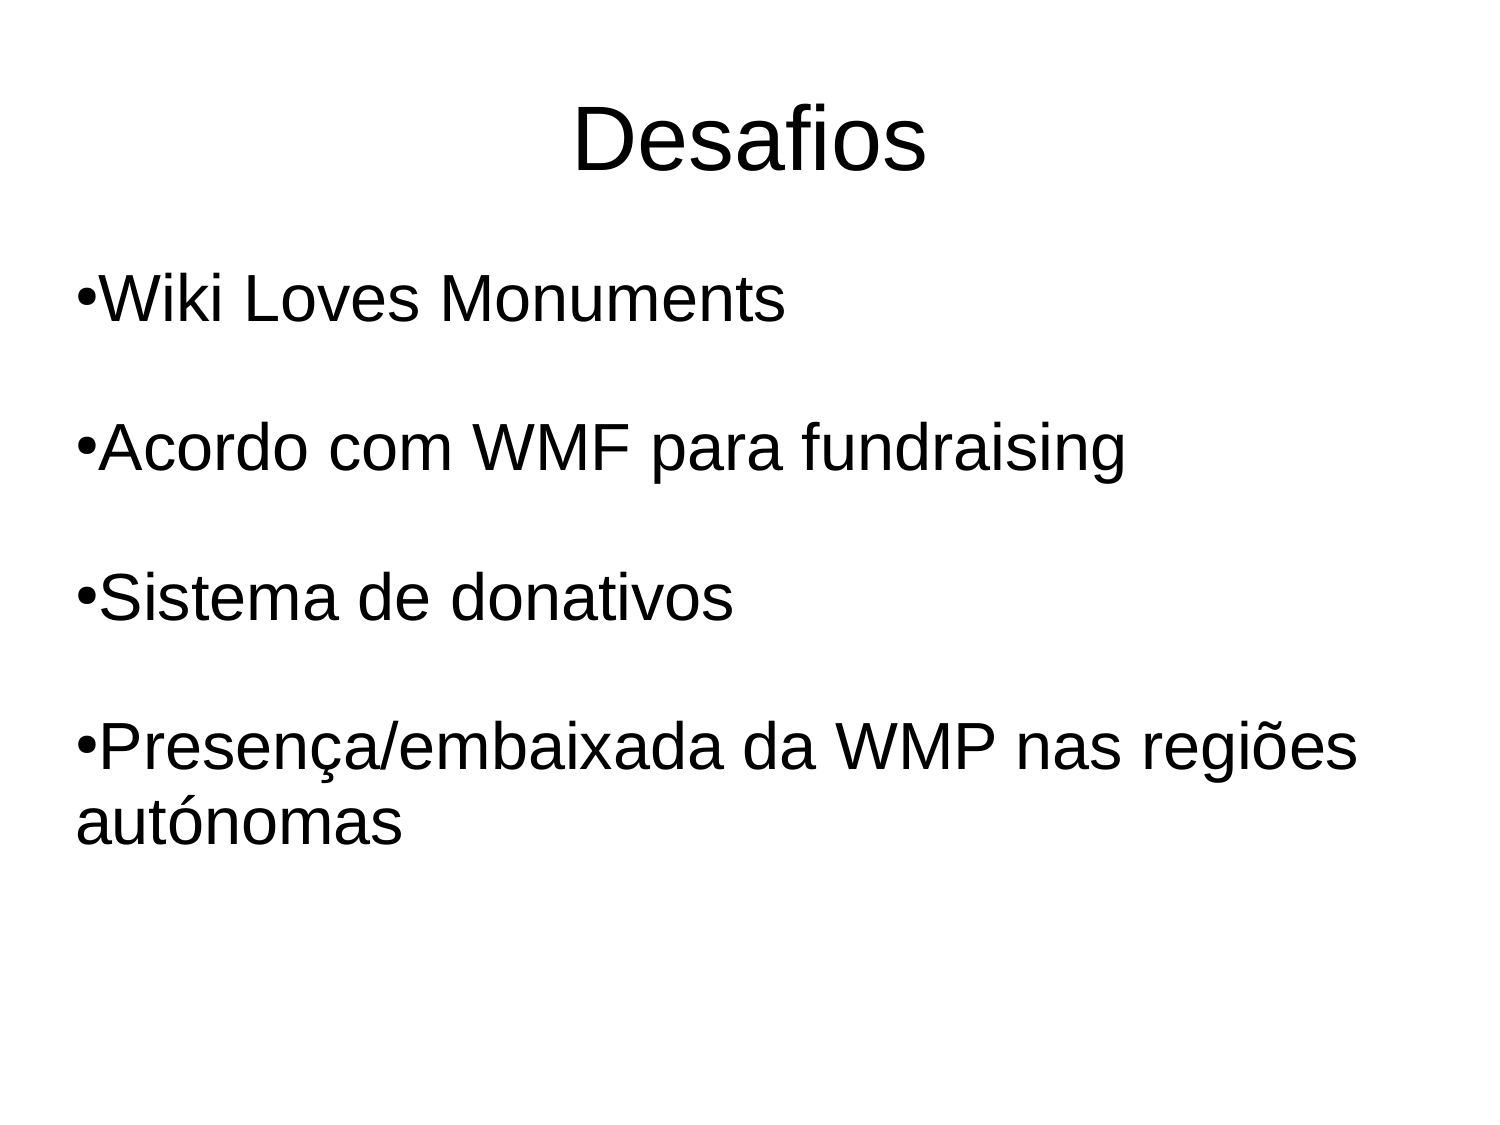

# Desafios
Wiki Loves Monuments
Acordo com WMF para fundraising
Sistema de donativos
Presença/embaixada da WMP nas regiões autónomas